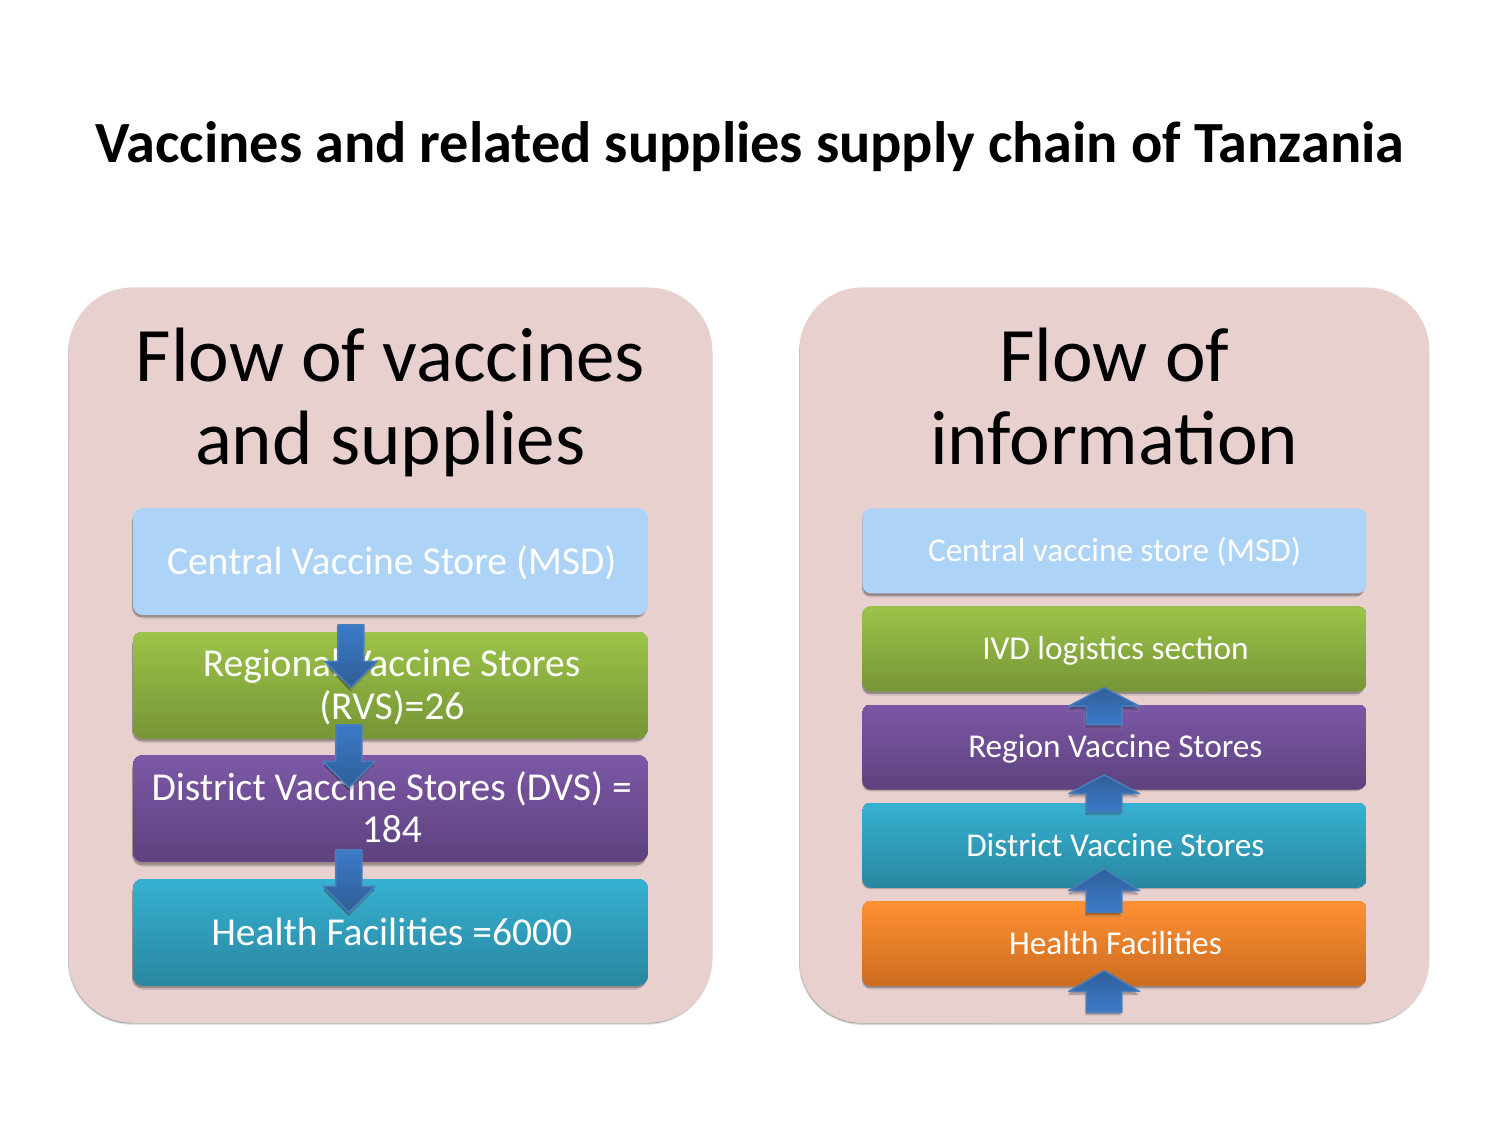

# Vaccines and related supplies supply chain of Tanzania
Flow of vaccines and supplies
Central Vaccine Store (MSD)
Regional Vaccine Stores (RVS)=26
District Vaccine Stores (DVS) = 184
Health Facilities =6000
Flow of information
Central vaccine store (MSD)
IVD logistics section
Region Vaccine Stores
District Vaccine Stores
Health Facilities